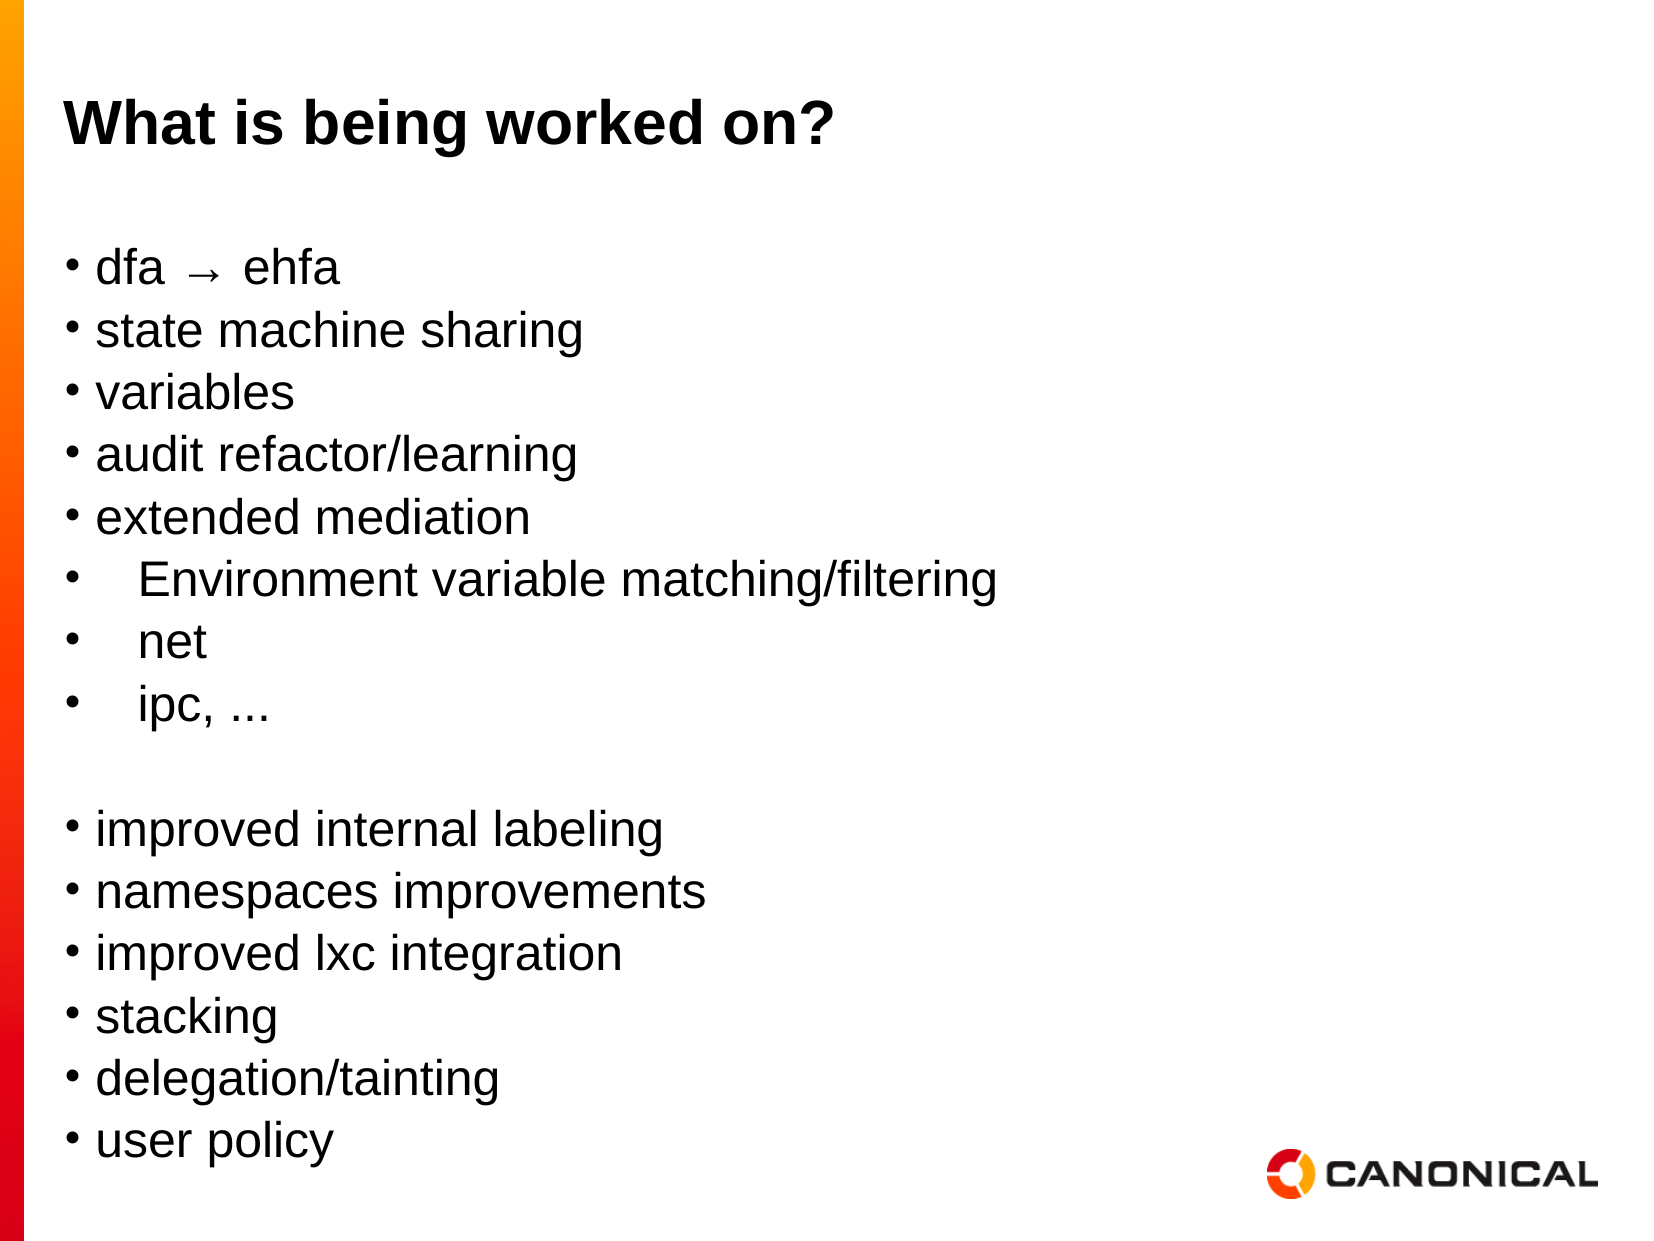

What is being worked on?
 dfa → ehfa
 state machine sharing
 variables
 audit refactor/learning
 extended mediation
	Environment variable matching/filtering
	net
	ipc, ...
 improved internal labeling
 namespaces improvements
 improved lxc integration
 stacking
 delegation/tainting
 user policy